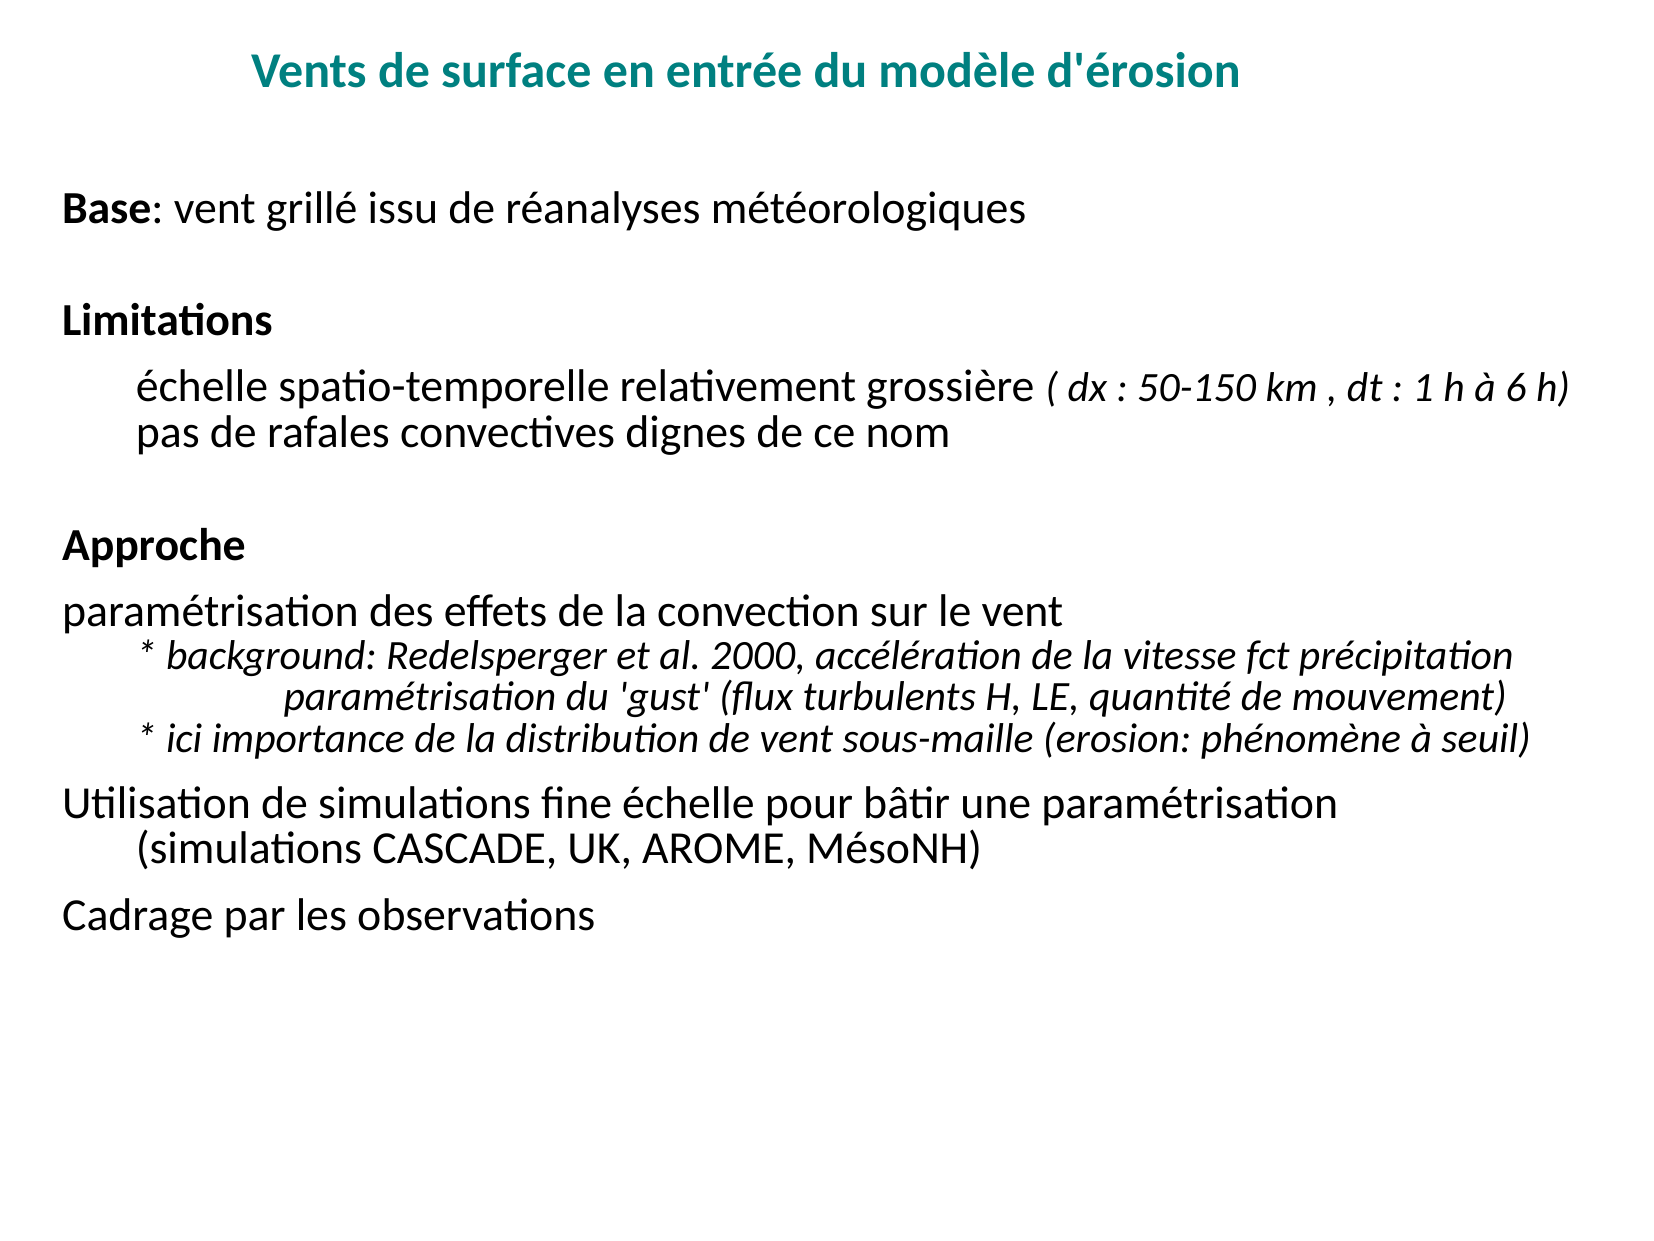

Vents de surface en entrée du modèle d'érosion
Base: vent grillé issu de réanalyses météorologiques
Limitations
	échelle spatio-temporelle relativement grossière ( dx : 50-150 km , dt : 1 h à 6 h)
	pas de rafales convectives dignes de ce nom
Approche
paramétrisation des effets de la convection sur le vent
	* background: Redelsperger et al. 2000, accélération de la vitesse fct précipitation 				paramétrisation du 'gust' (flux turbulents H, LE, quantité de mouvement)
	* ici importance de la distribution de vent sous-maille (erosion: phénomène à seuil)
Utilisation de simulations fine échelle pour bâtir une paramétrisation
	(simulations CASCADE, UK, AROME, MésoNH)
Cadrage par les observations